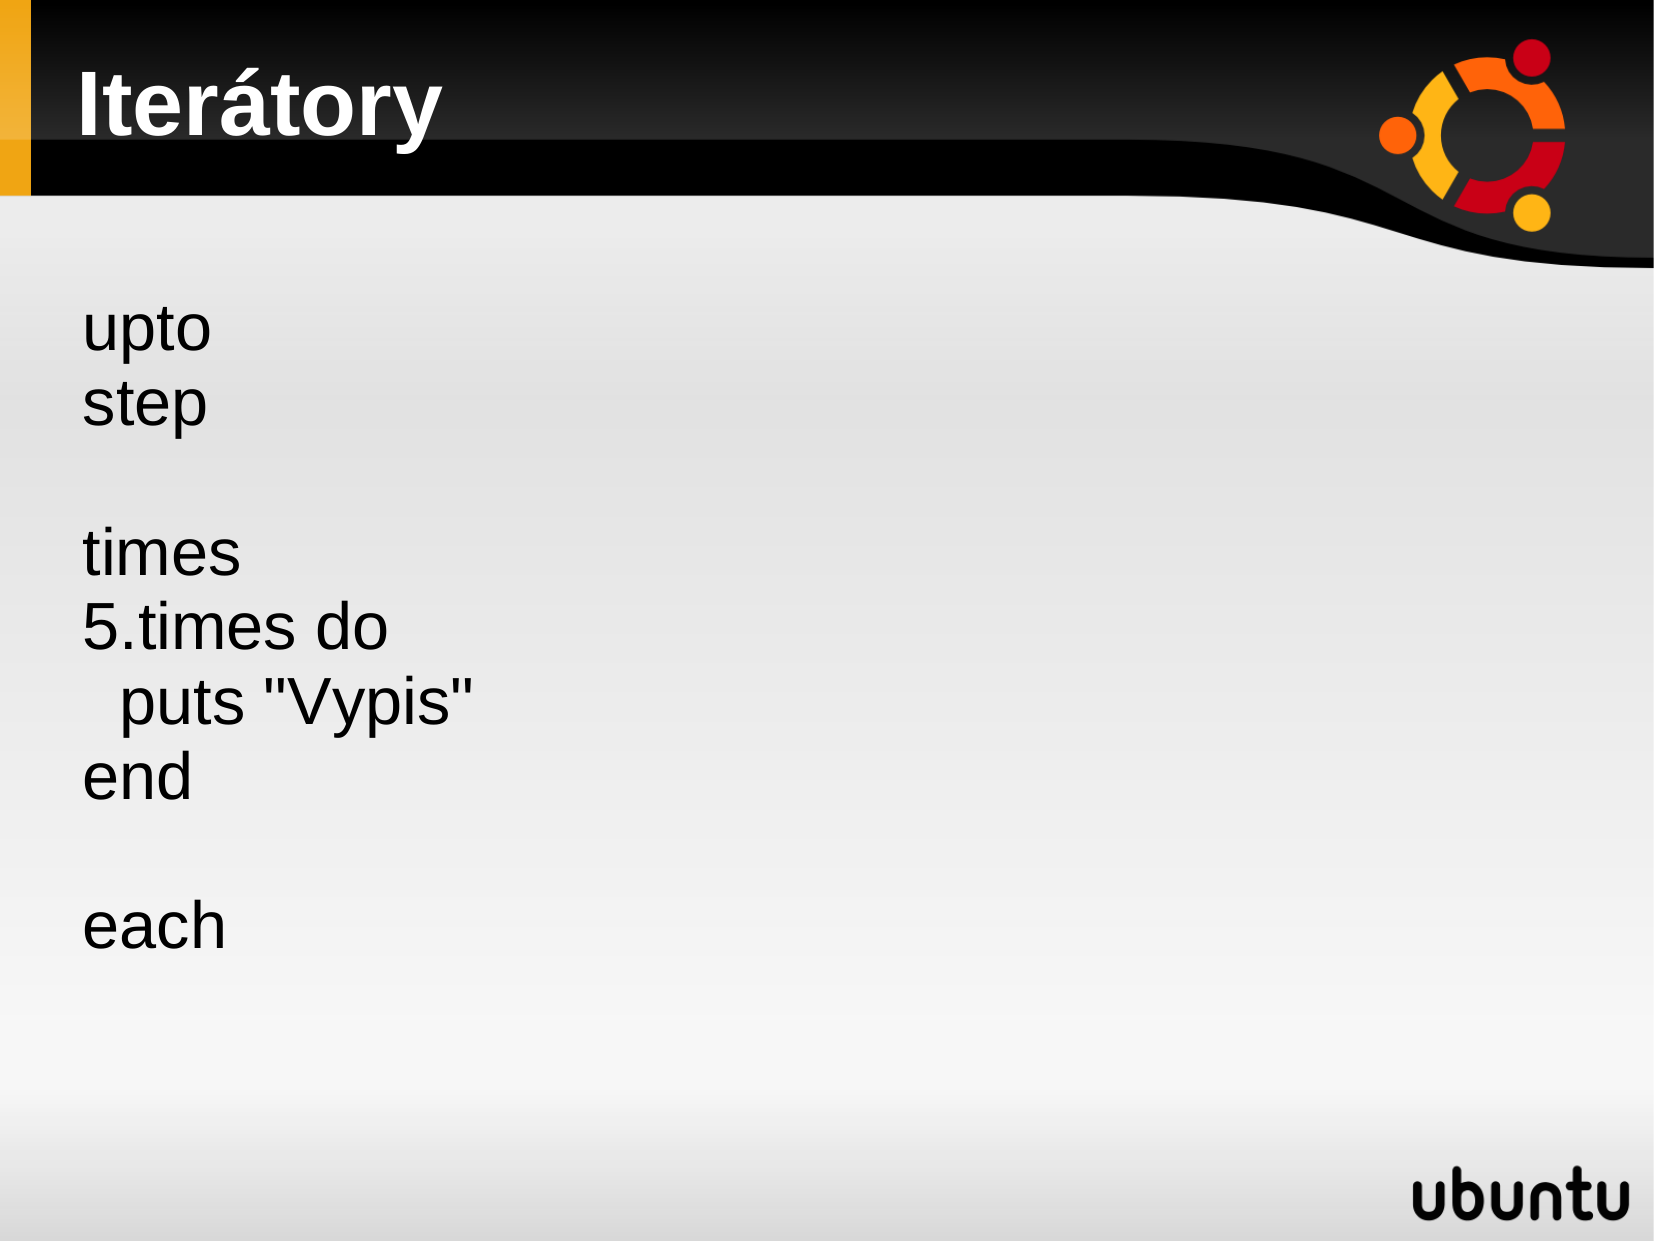

# Iterátory
upto
step
times
5.times do
 puts "Vypis"
end
each